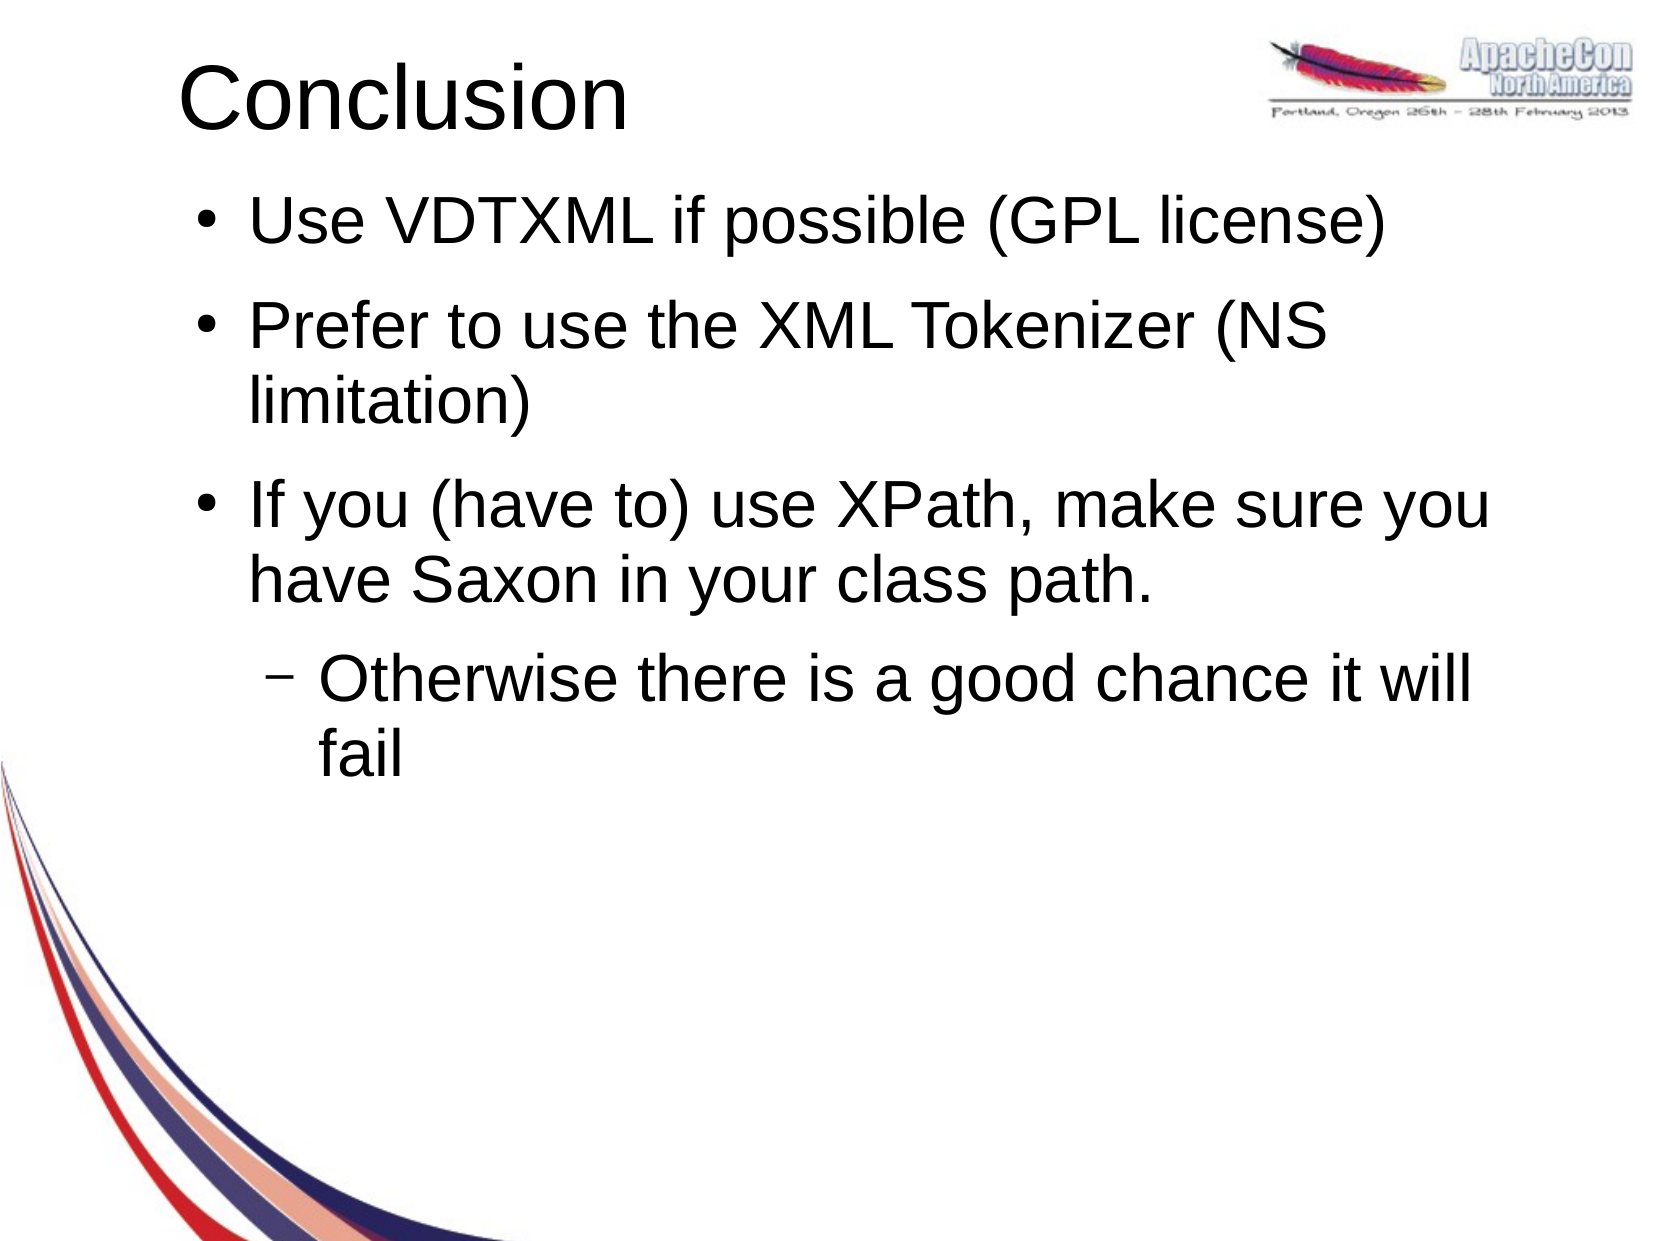

# Conclusion
Use VDTXML if possible (GPL license)
Prefer to use the XML Tokenizer (NS limitation)
If you (have to) use XPath, make sure you have Saxon in your class path.
Otherwise there is a good chance it will fail